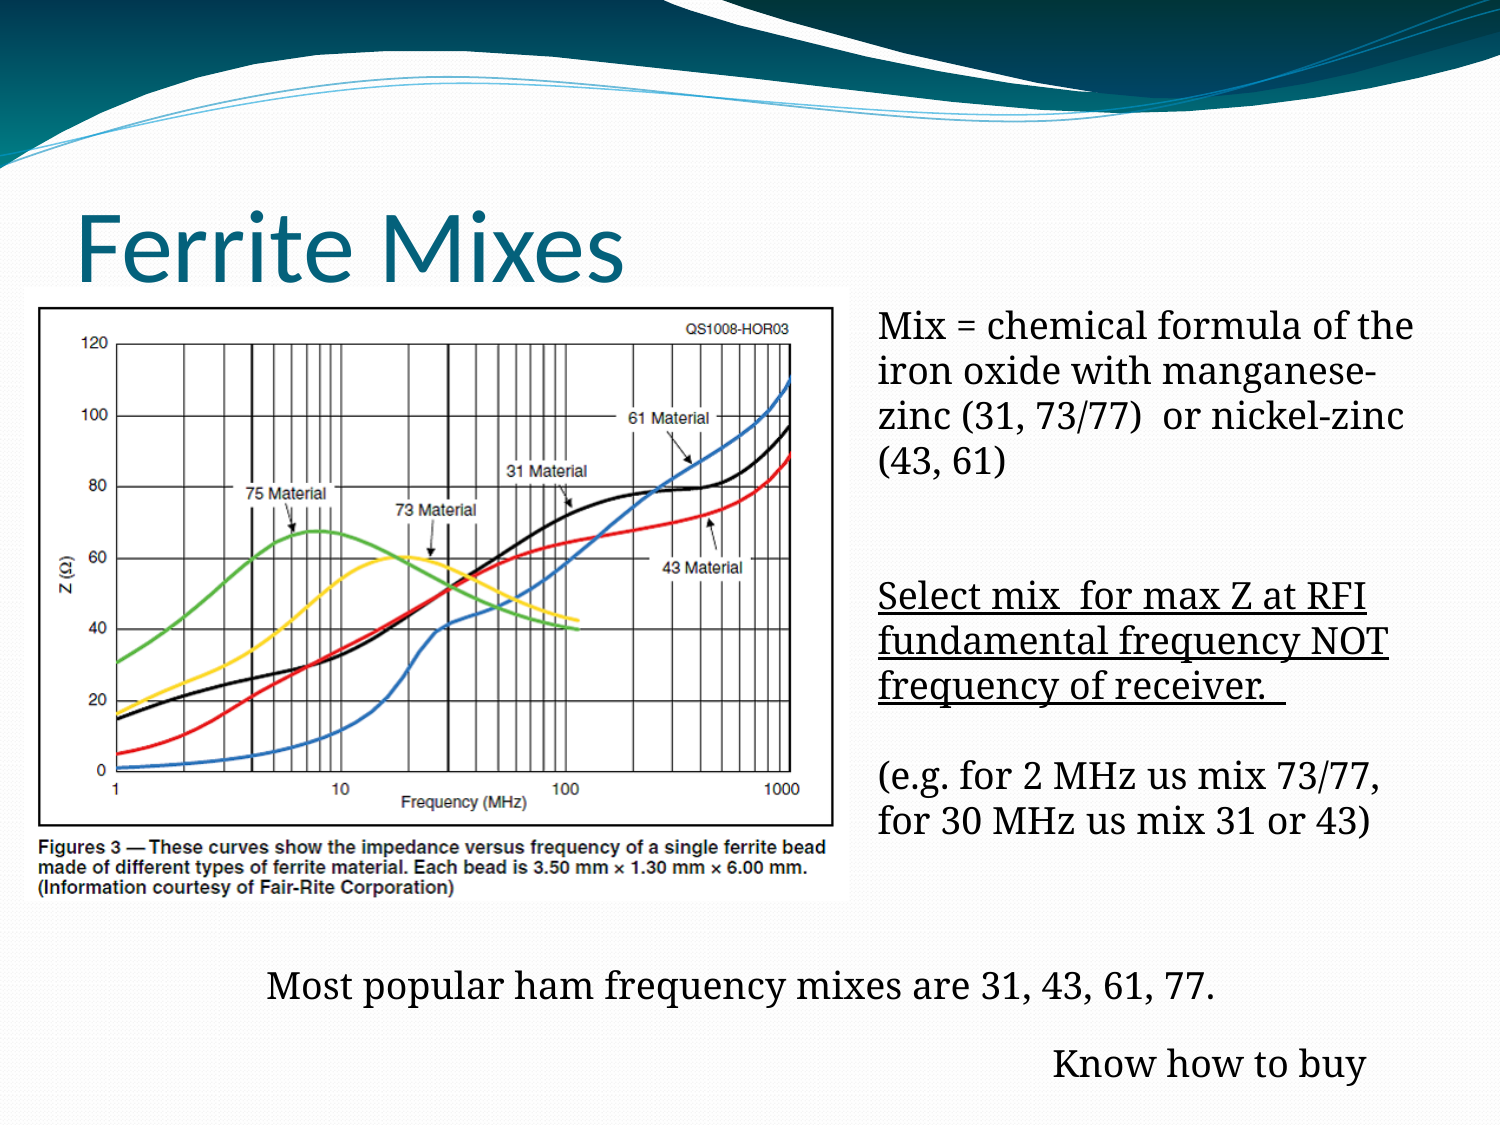

# Ferrite Mixes
Mix = chemical formula of the iron oxide with manganese-zinc (31, 73/77) or nickel-zinc (43, 61)
Select mix for max Z at RFI fundamental frequency NOT frequency of receiver.
(e.g. for 2 MHz us mix 73/77, for 30 MHz us mix 31 or 43)
Most popular ham frequency mixes are 31, 43, 61, 77.
Know how to buy